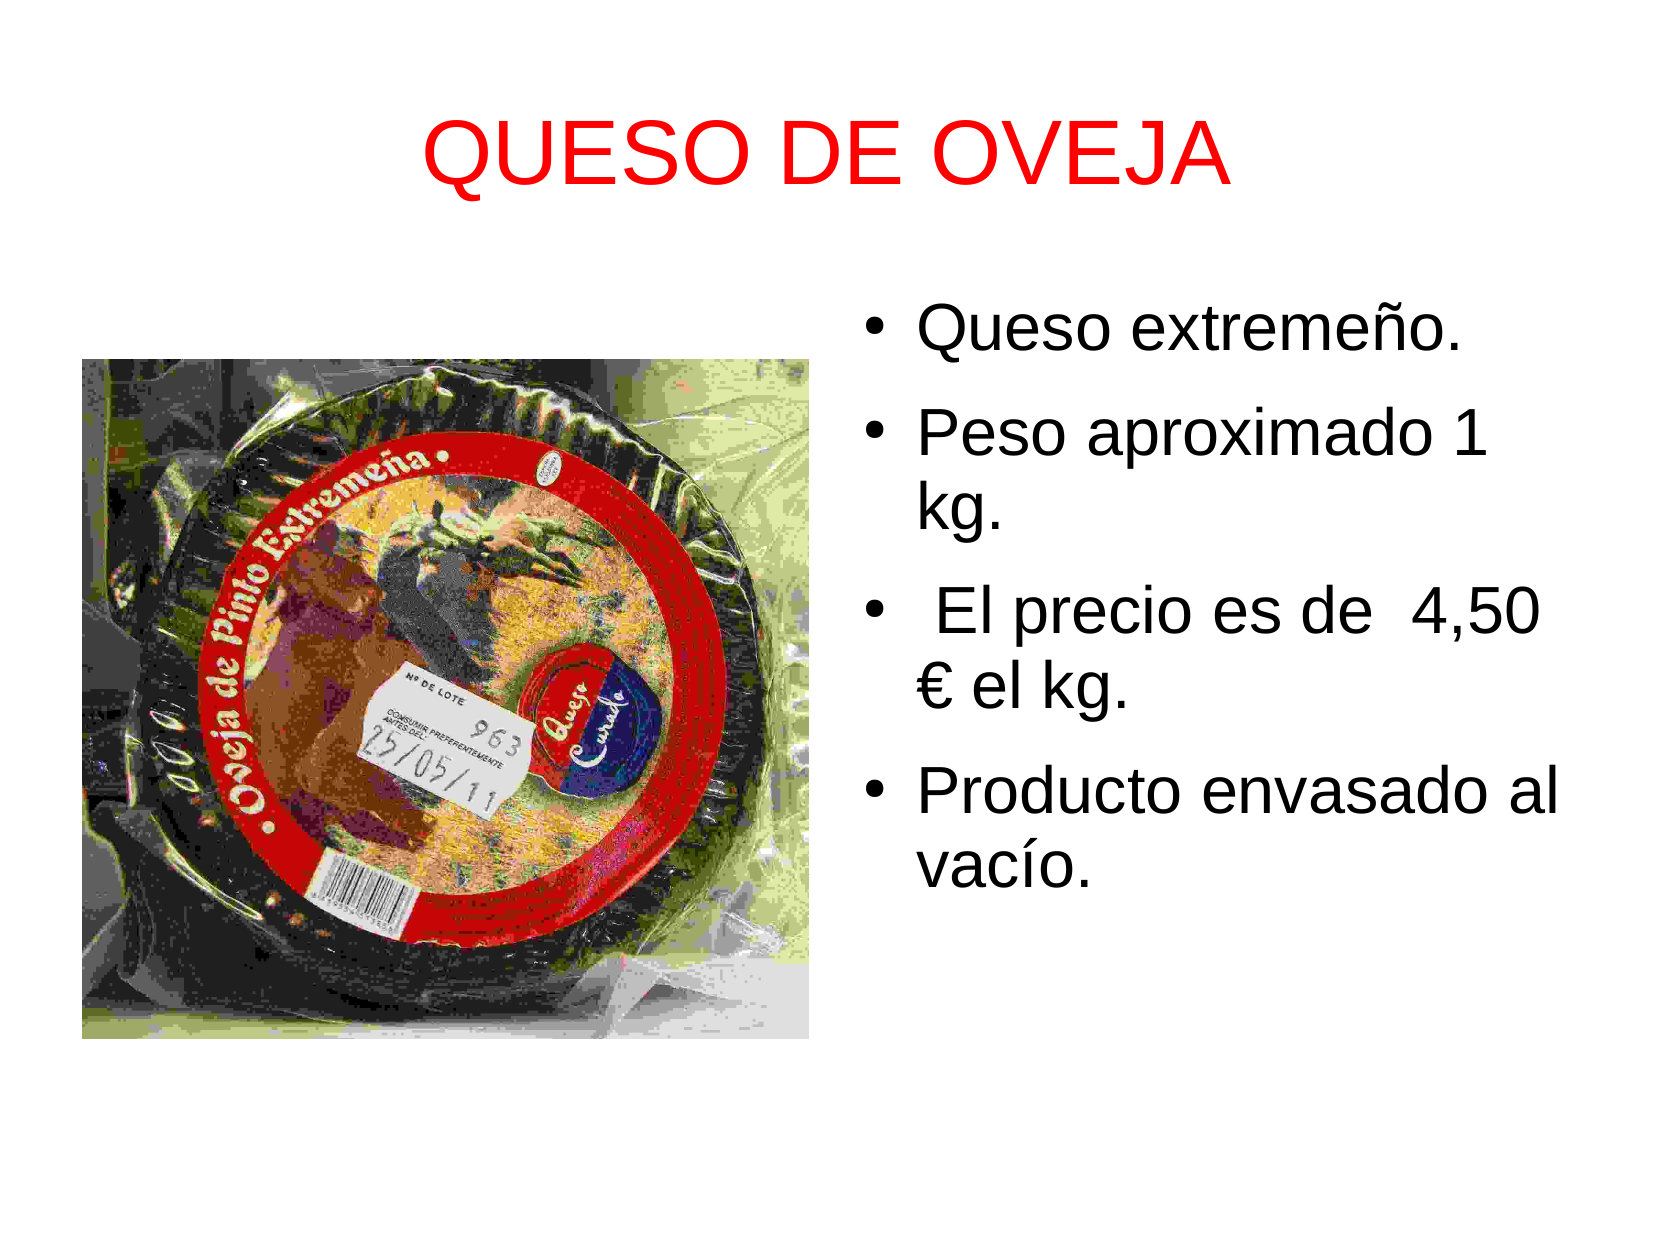

# QUESO DE OVEJA
Queso extremeño.
Peso aproximado 1 kg.
 El precio es de 4,50 € el kg.
Producto envasado al vacío.